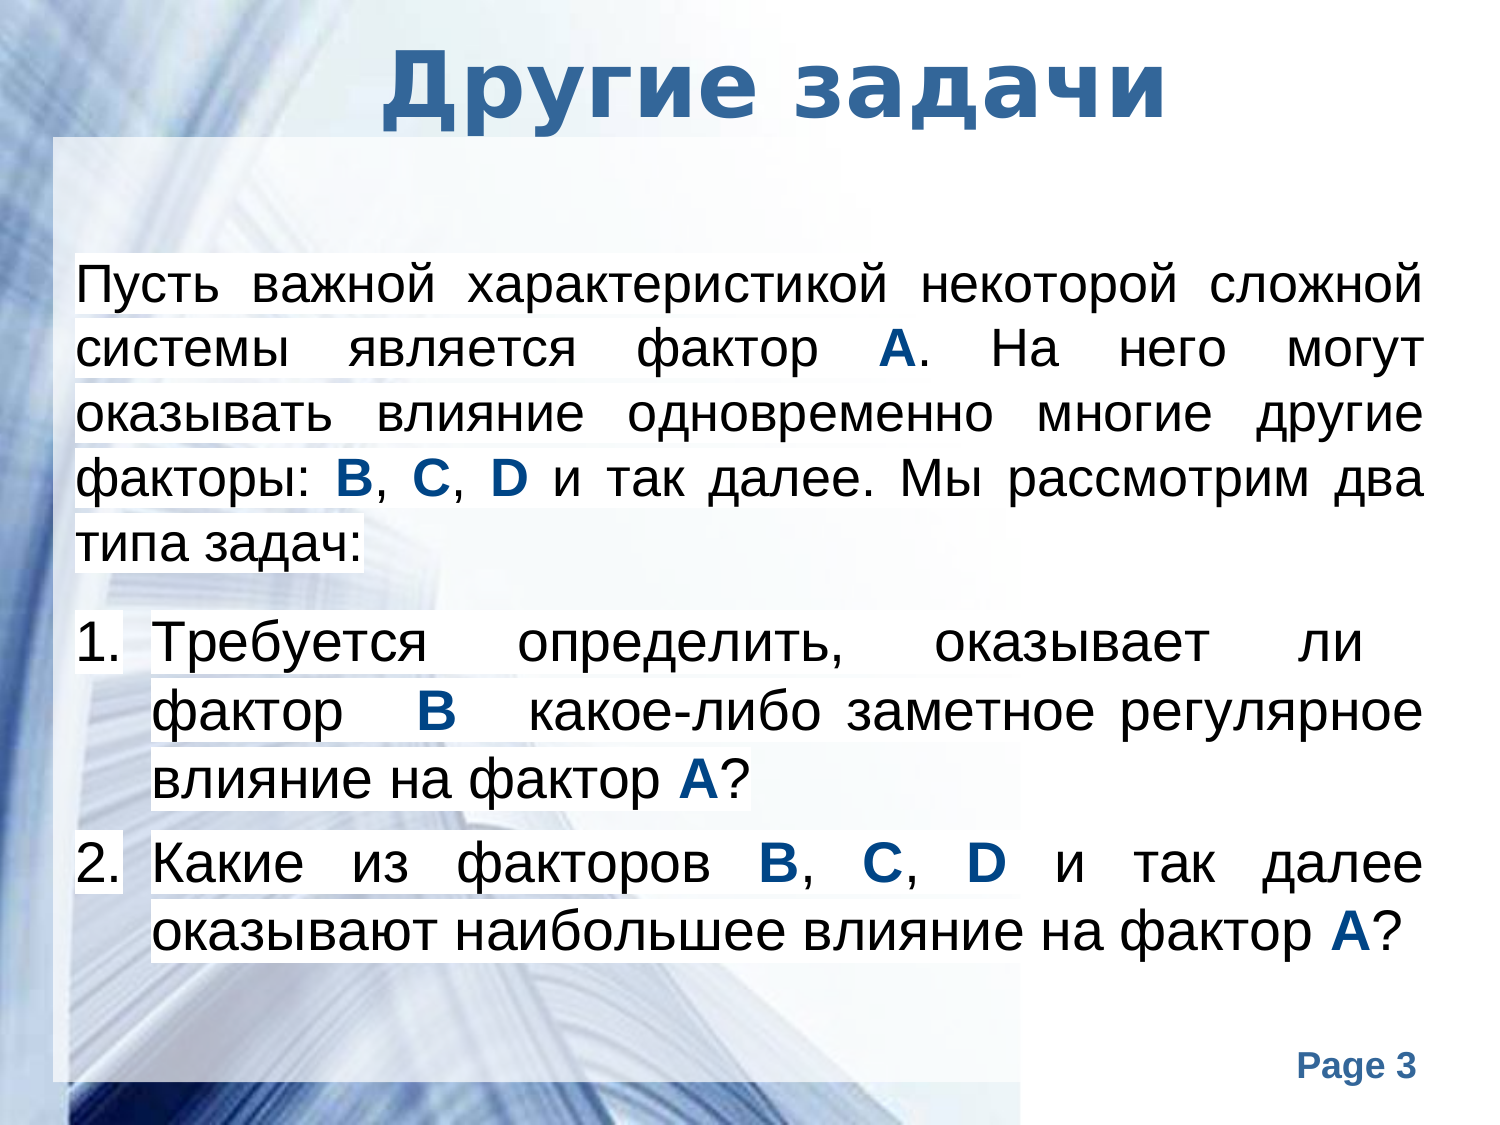

Другие задачи
# Пусть важной характеристикой некоторой сложной системы является фактор А. На него могут оказывать влияние одновременно многие другие факторы: В, С, D и так далее. Мы рассмотрим два типа задач:
Требуется определить, оказывает ли фактор В какое-либо заметное регулярное влияние на фактор А?
Какие из факторов В, С, D и так далее оказывают наибольшее влияние на фактор А?